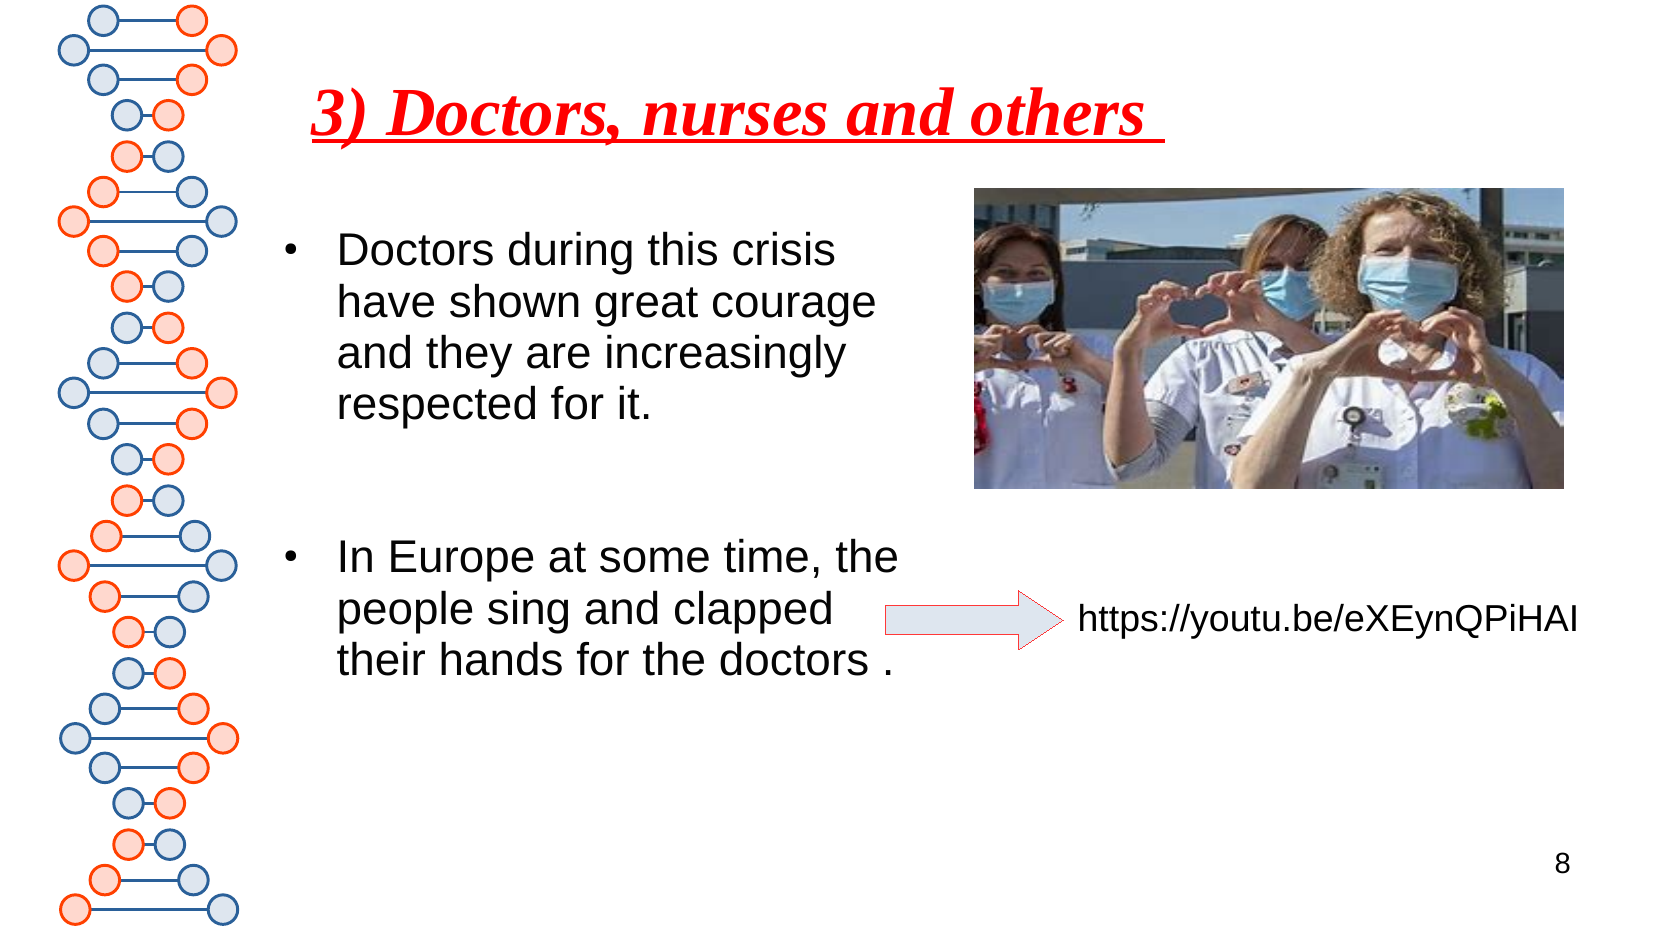

# 3) Doctors, nurses and others
Doctors during this crisis have shown great courage and they are increasingly respected for it.
In Europe at some time, the people sing and clapped their hands for the doctors .
https://youtu.be/eXEynQPiHAI
8